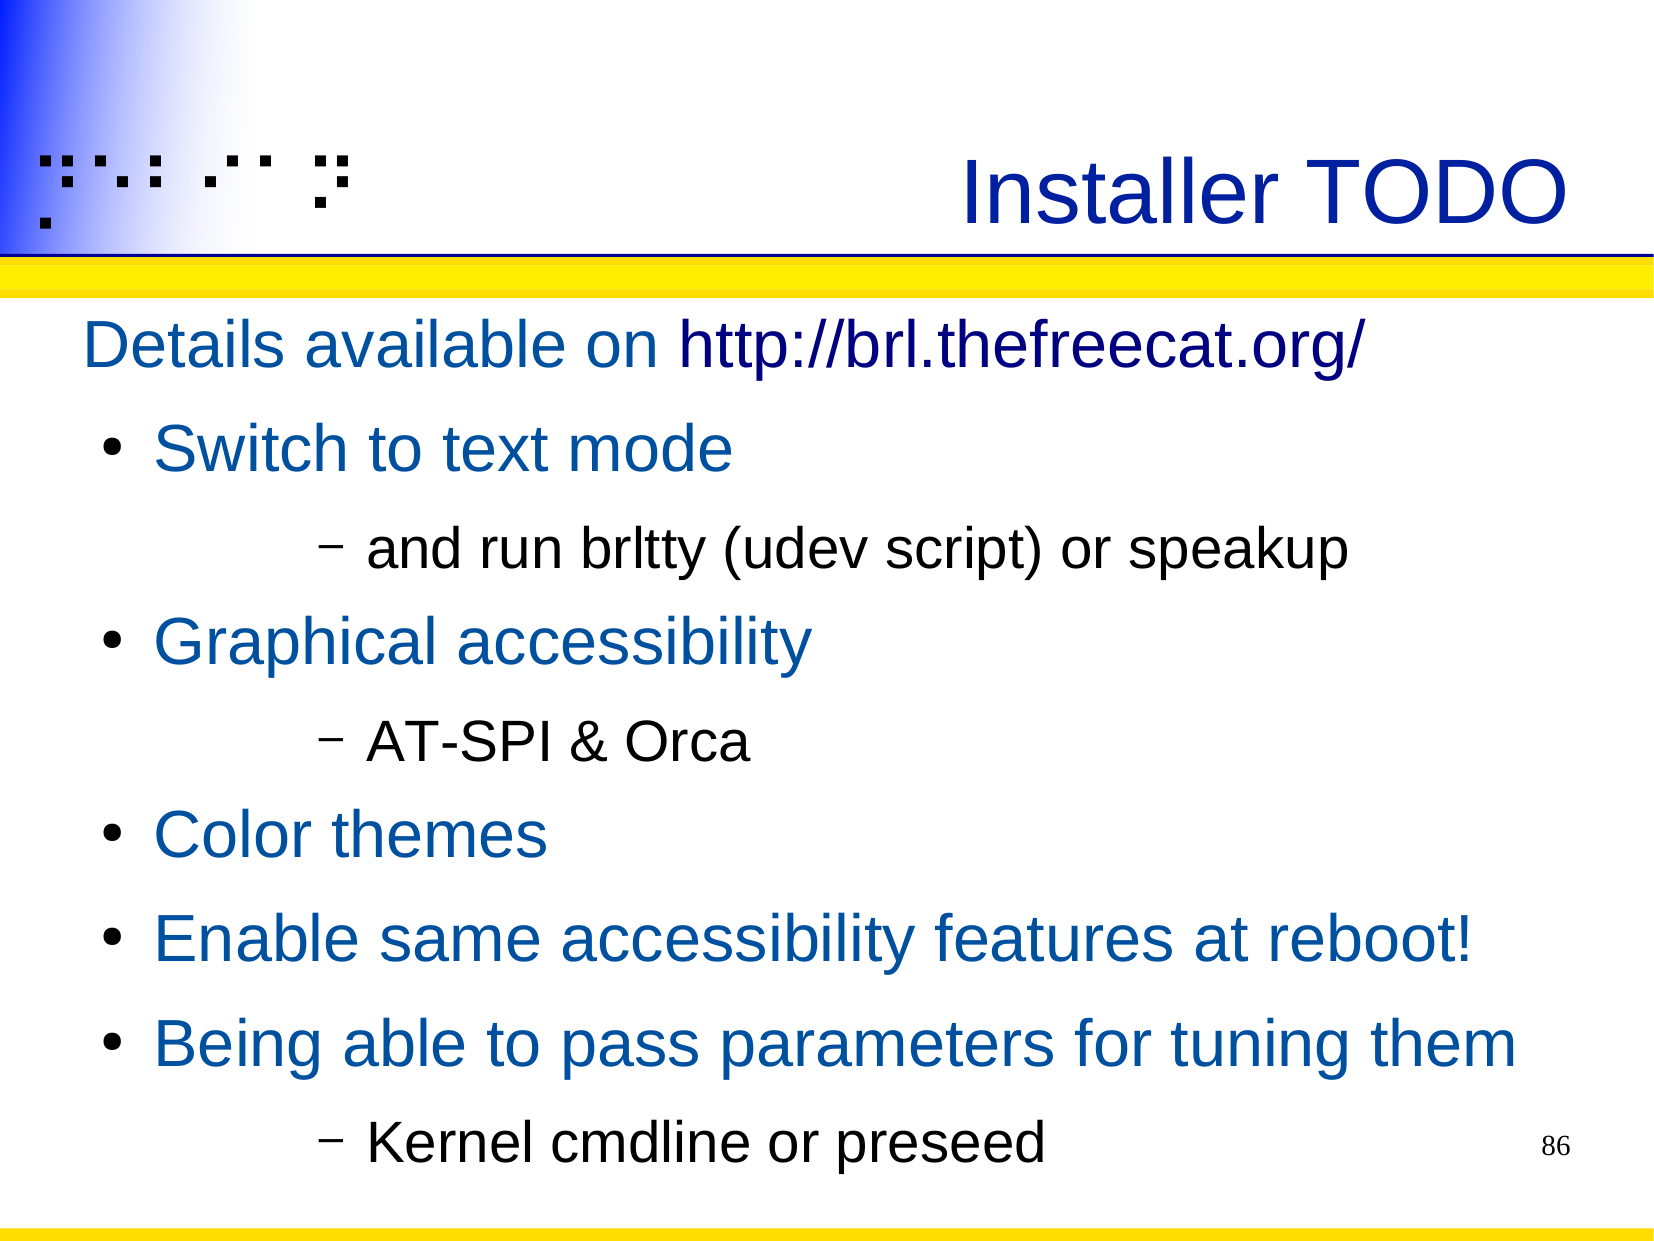

# Installer TODO
Details available on http://brl.thefreecat.org/
Switch to text mode
and run brltty (udev script) or speakup
Graphical accessibility
AT-SPI & Orca
Color themes
Enable same accessibility features at reboot!
Being able to pass parameters for tuning them
Kernel cmdline or preseed
86